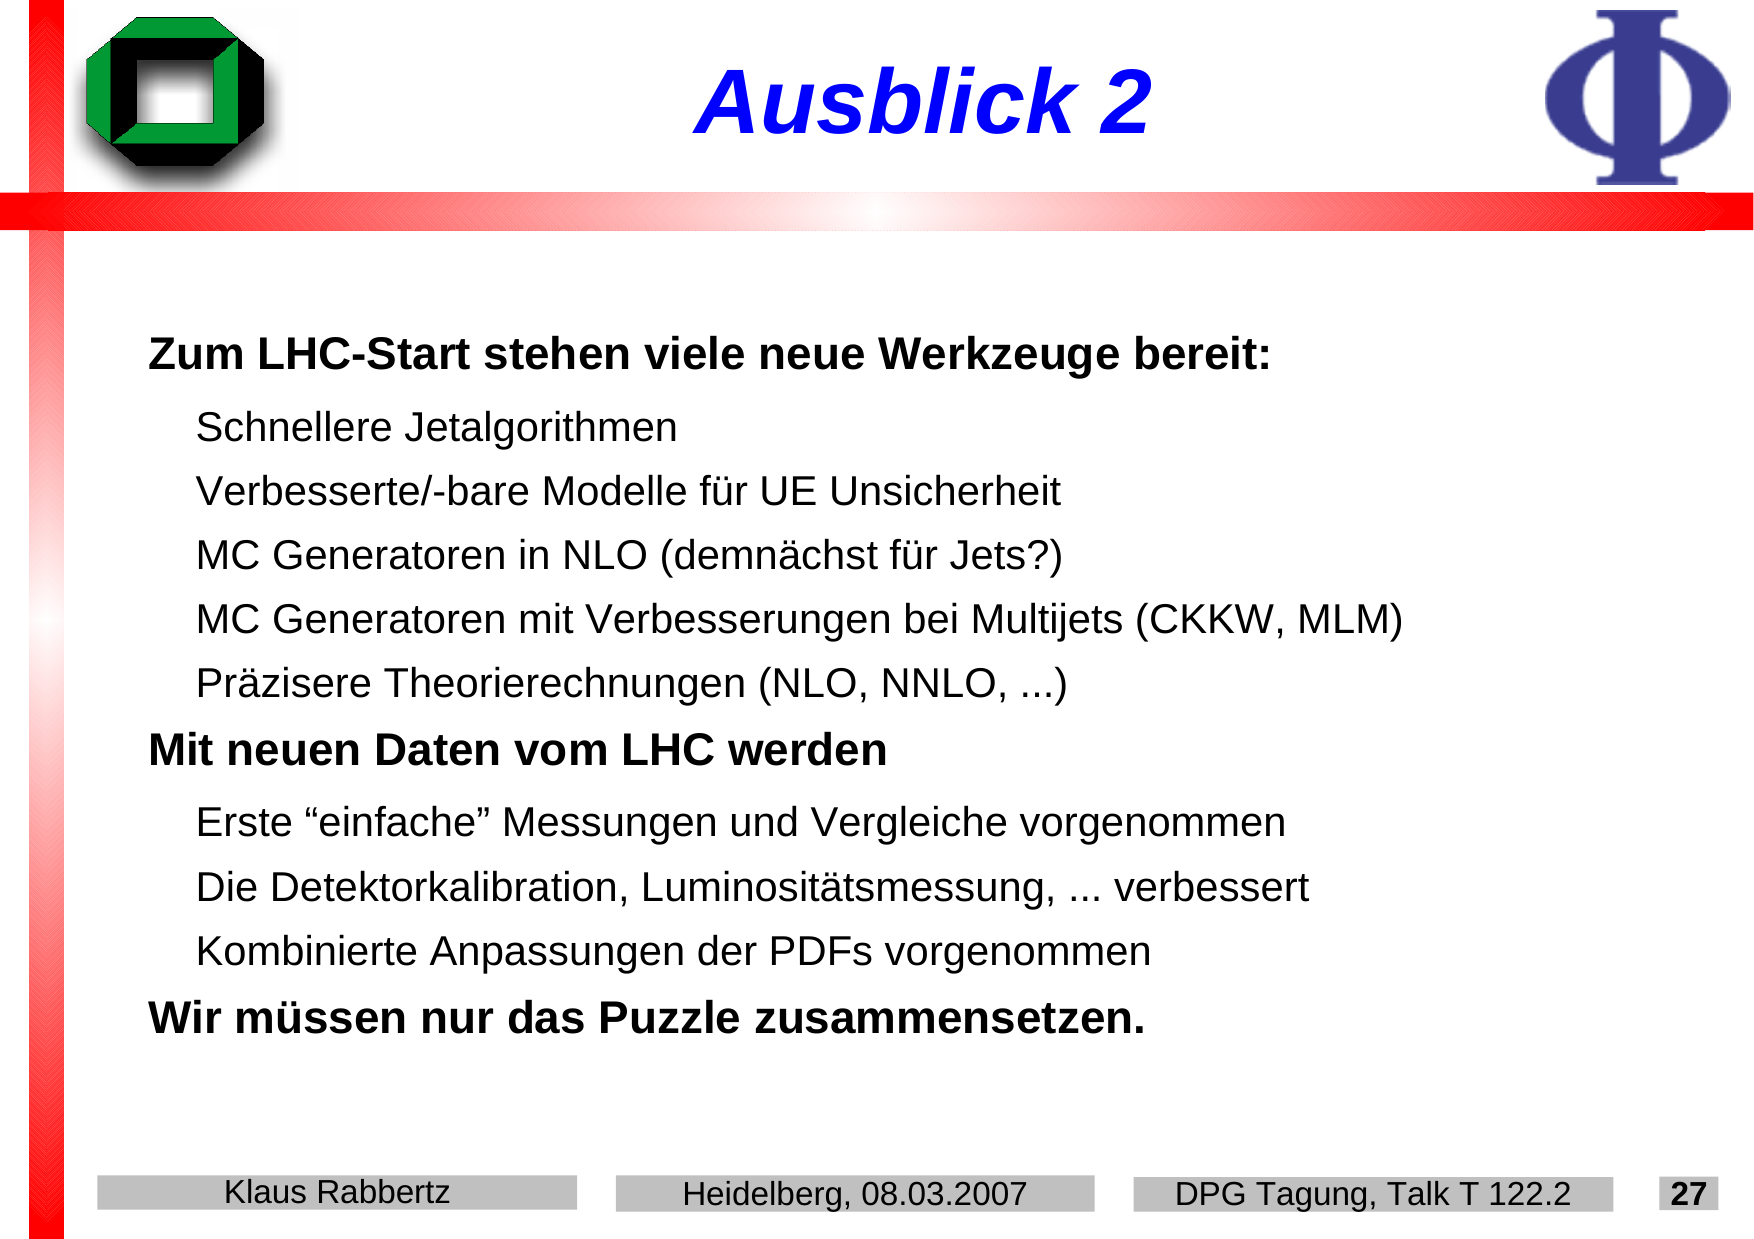

# Ausblick 2
Zum LHC-Start stehen viele neue Werkzeuge bereit:
Schnellere Jetalgorithmen
Verbesserte/-bare Modelle für UE Unsicherheit
MC Generatoren in NLO (demnächst für Jets?)
MC Generatoren mit Verbesserungen bei Multijets (CKKW, MLM)
Präzisere Theorierechnungen (NLO, NNLO, ...)
Mit neuen Daten vom LHC werden
Erste “einfache” Messungen und Vergleiche vorgenommen
Die Detektorkalibration, Luminositätsmessung, ... verbessert
Kombinierte Anpassungen der PDFs vorgenommen
Wir müssen nur das Puzzle zusammensetzen.